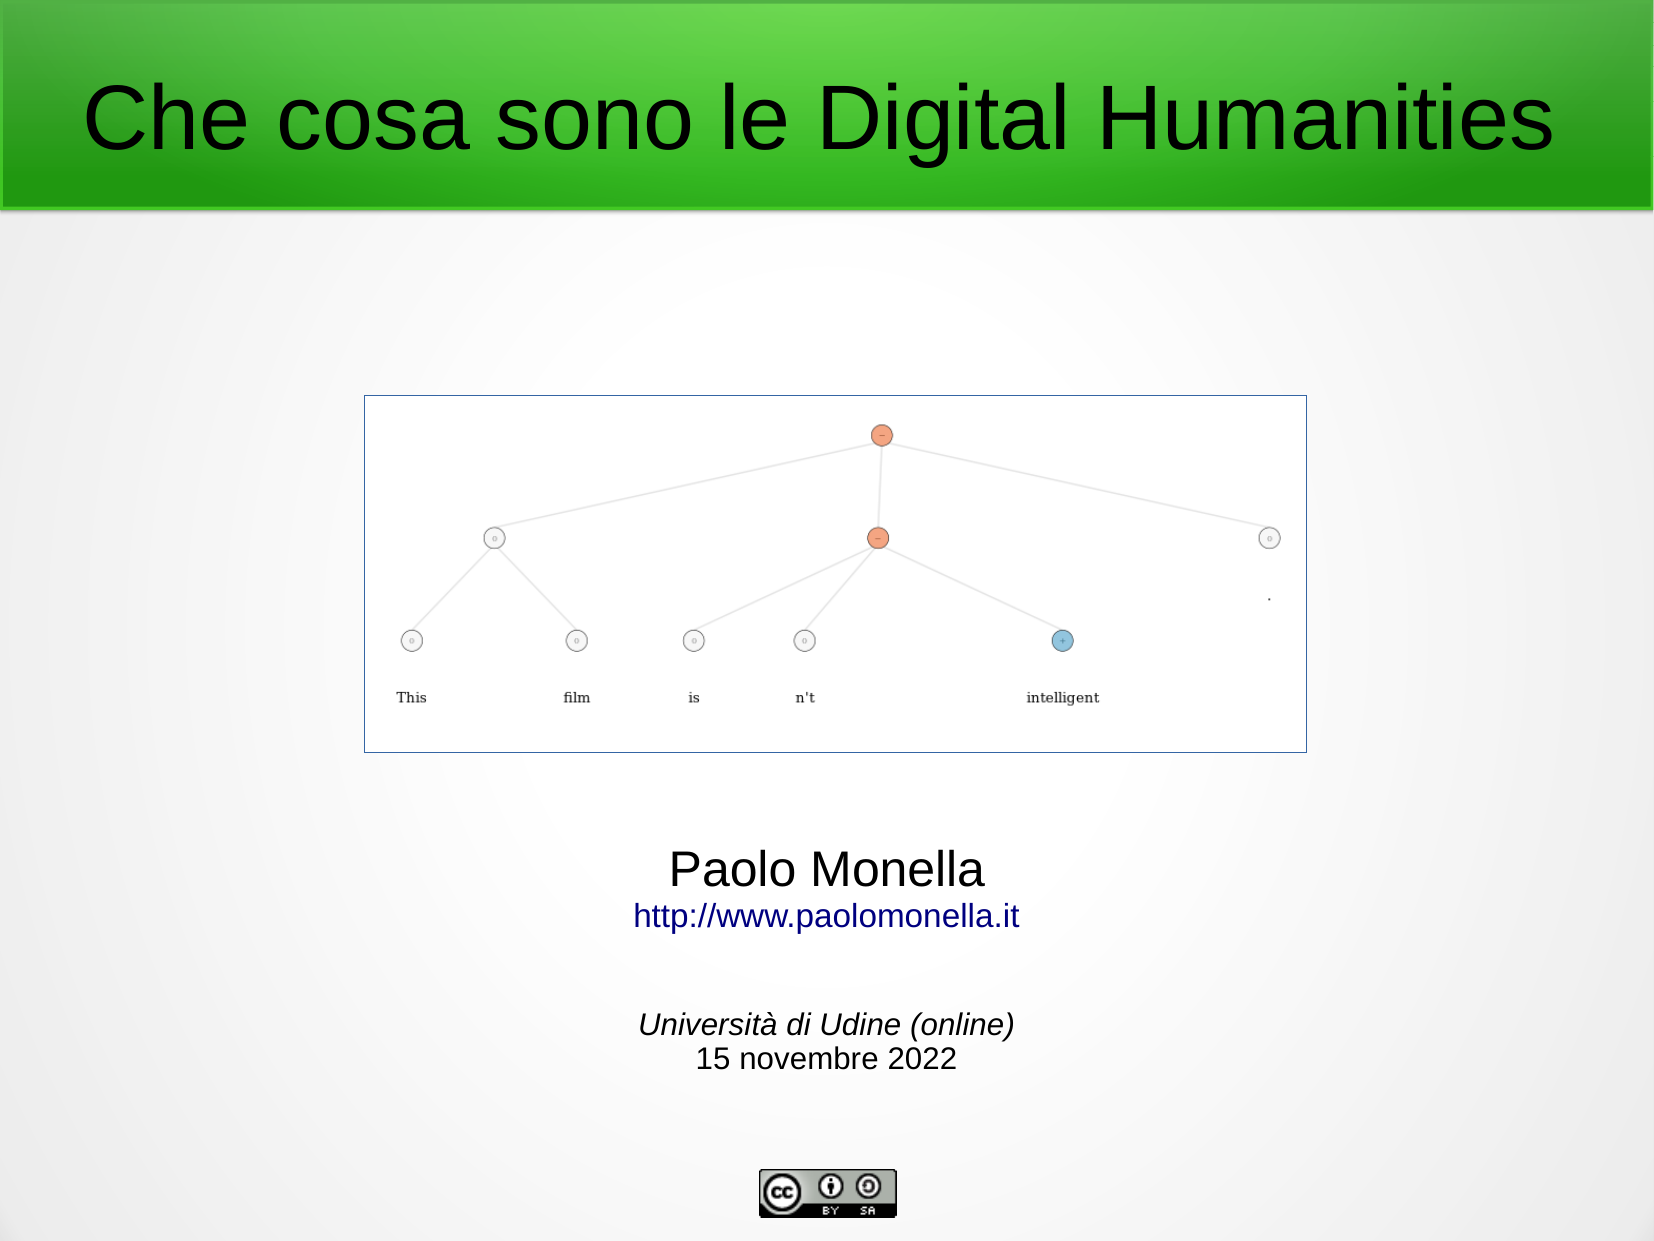

# Che cosa sono le Digital Humanities
Paolo Monella
http://www.paolomonella.it
Università di Udine (online)
15 novembre 2022